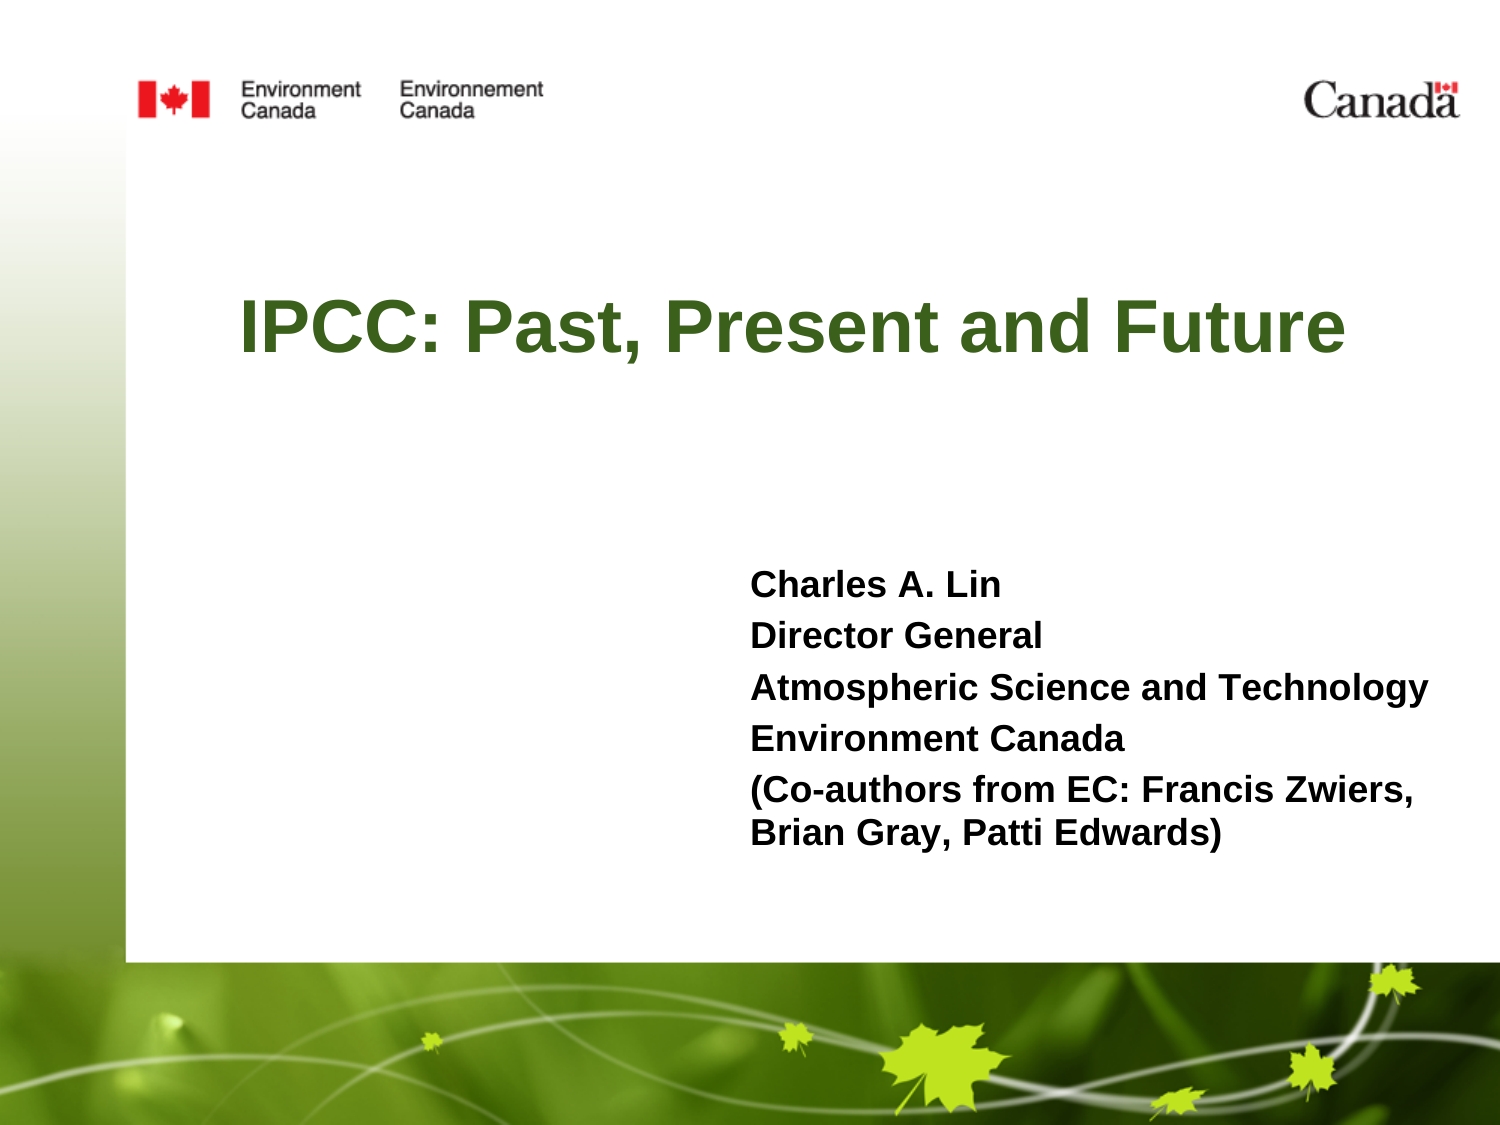

# IPCC: Past, Present and Future
Charles A. Lin
Director General
Atmospheric Science and Technology
Environment Canada
(Co-authors from EC: Francis Zwiers, Brian Gray, Patti Edwards)